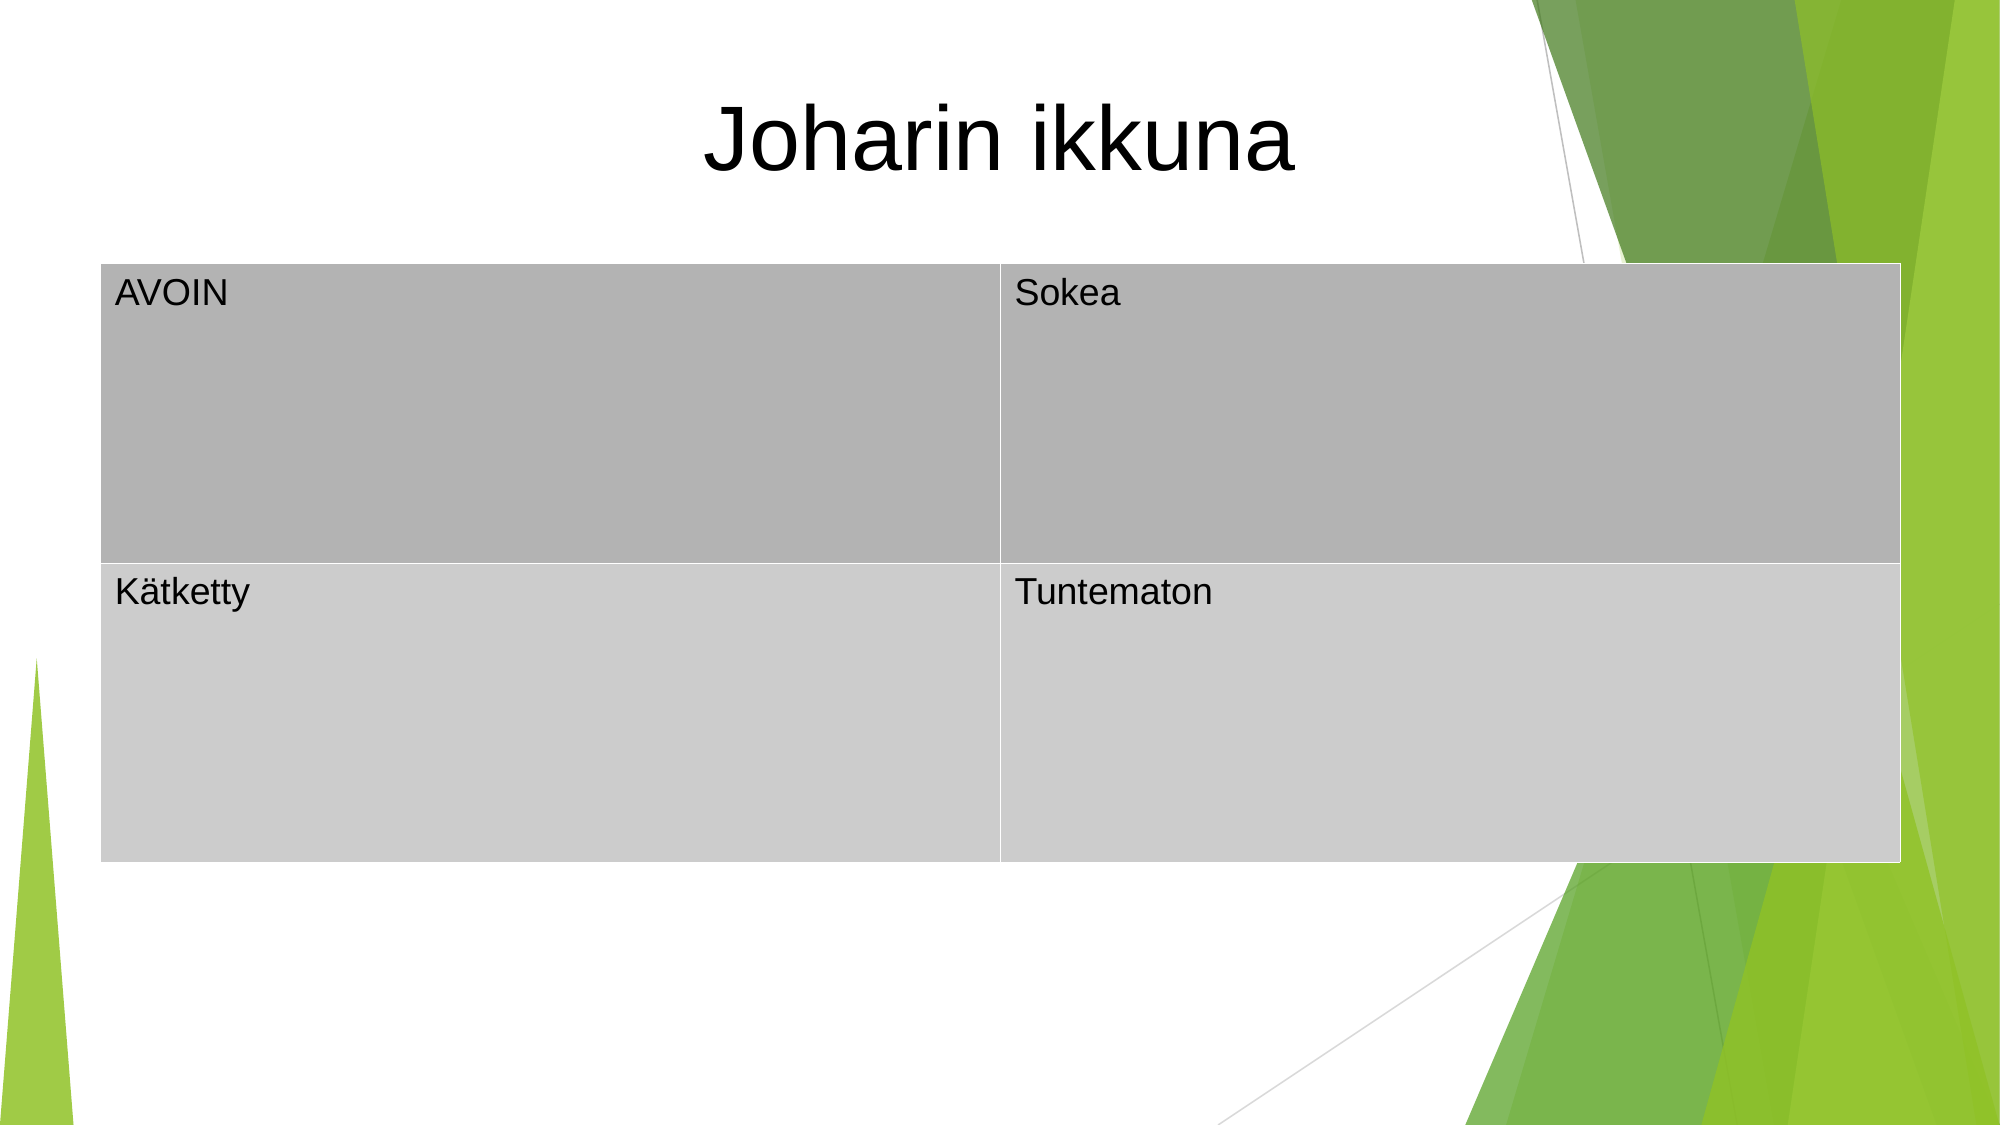

# Joharin ikkuna
| AVOIN | Sokea |
| --- | --- |
| Kätketty | Tuntematon |